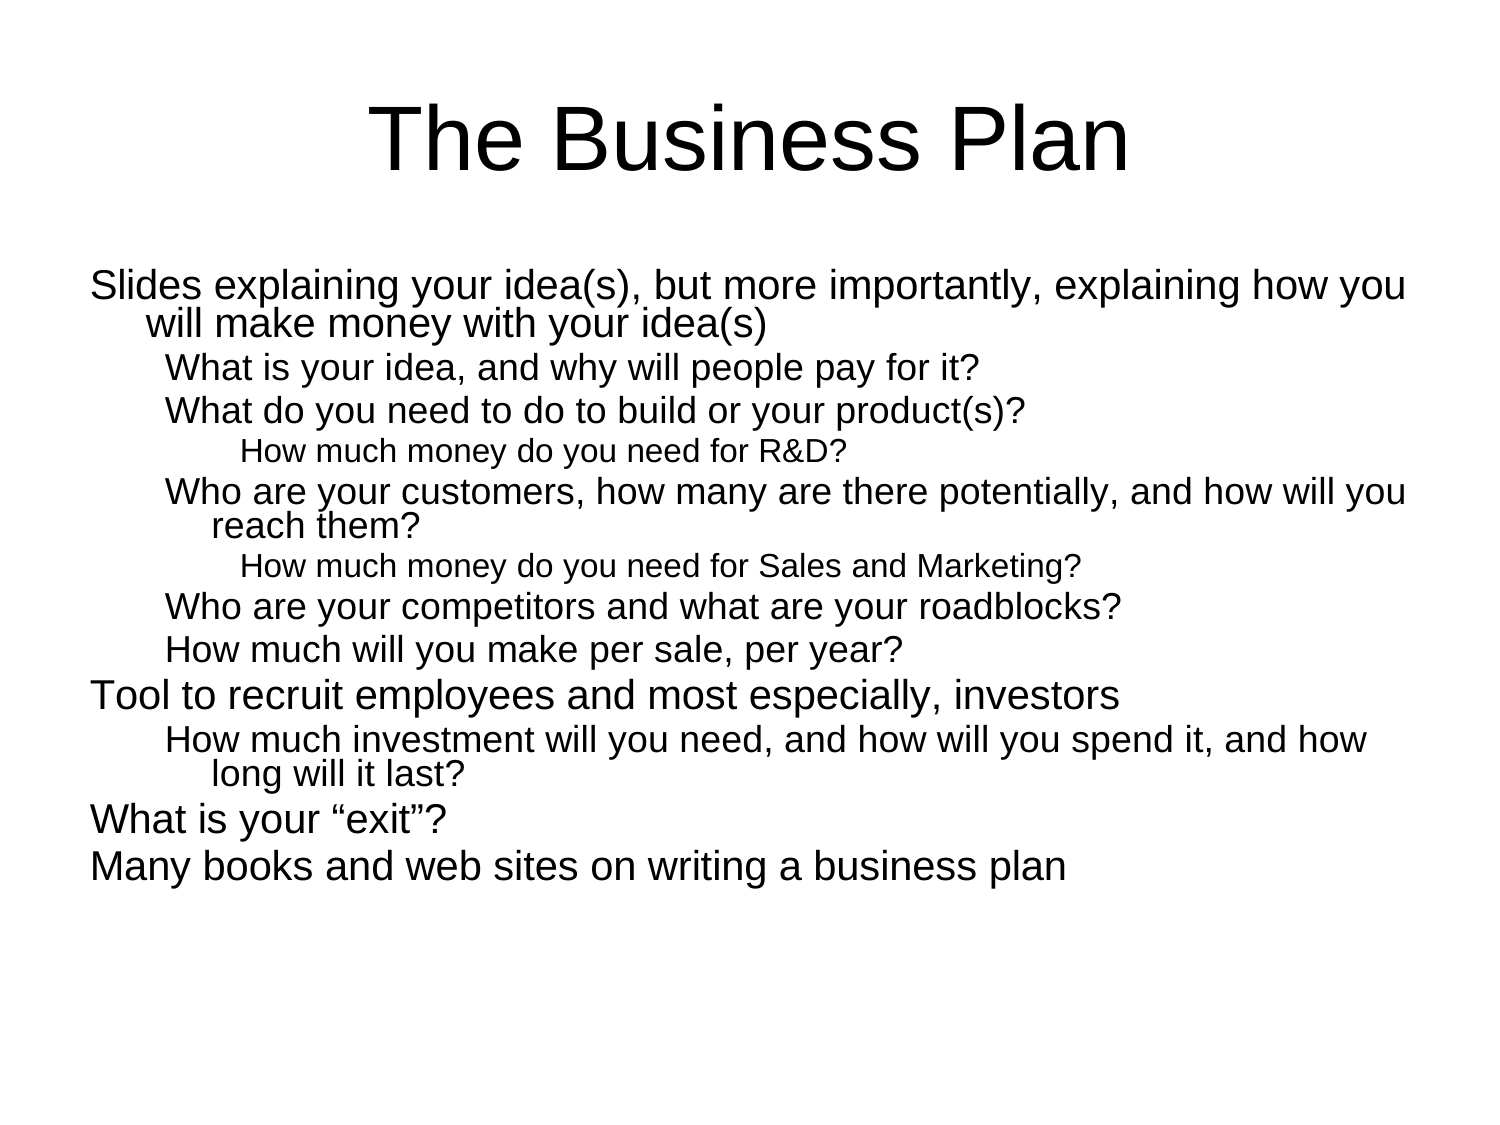

# The Business Plan
Slides explaining your idea(s), but more importantly, explaining how you will make money with your idea(s)
What is your idea, and why will people pay for it?
What do you need to do to build or your product(s)?
How much money do you need for R&D?
Who are your customers, how many are there potentially, and how will you reach them?
How much money do you need for Sales and Marketing?
Who are your competitors and what are your roadblocks?
How much will you make per sale, per year?
Tool to recruit employees and most especially, investors
How much investment will you need, and how will you spend it, and how long will it last?
What is your “exit”?
Many books and web sites on writing a business plan